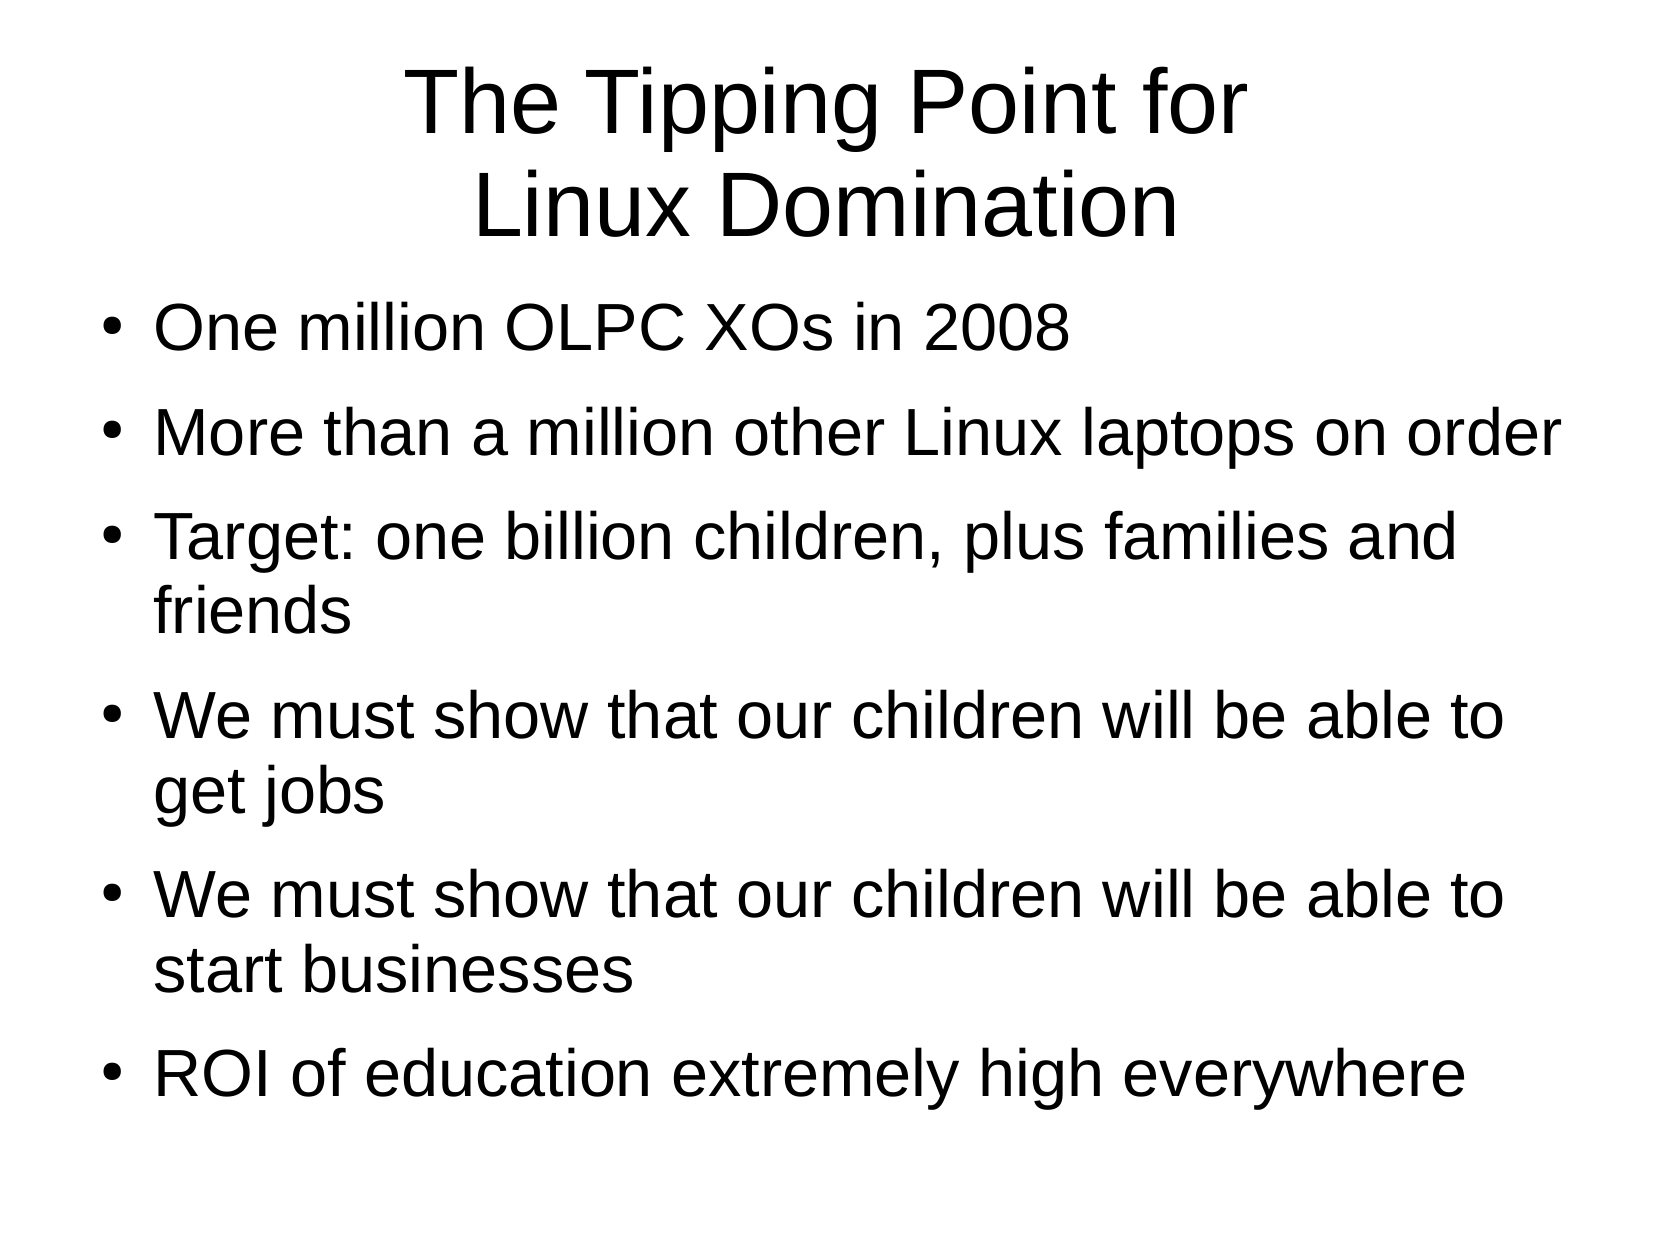

# The Tipping Point for Linux Domination
One million OLPC XOs in 2008
More than a million other Linux laptops on order
Target: one billion children, plus families and friends
We must show that our children will be able to get jobs
We must show that our children will be able to start businesses
ROI of education extremely high everywhere